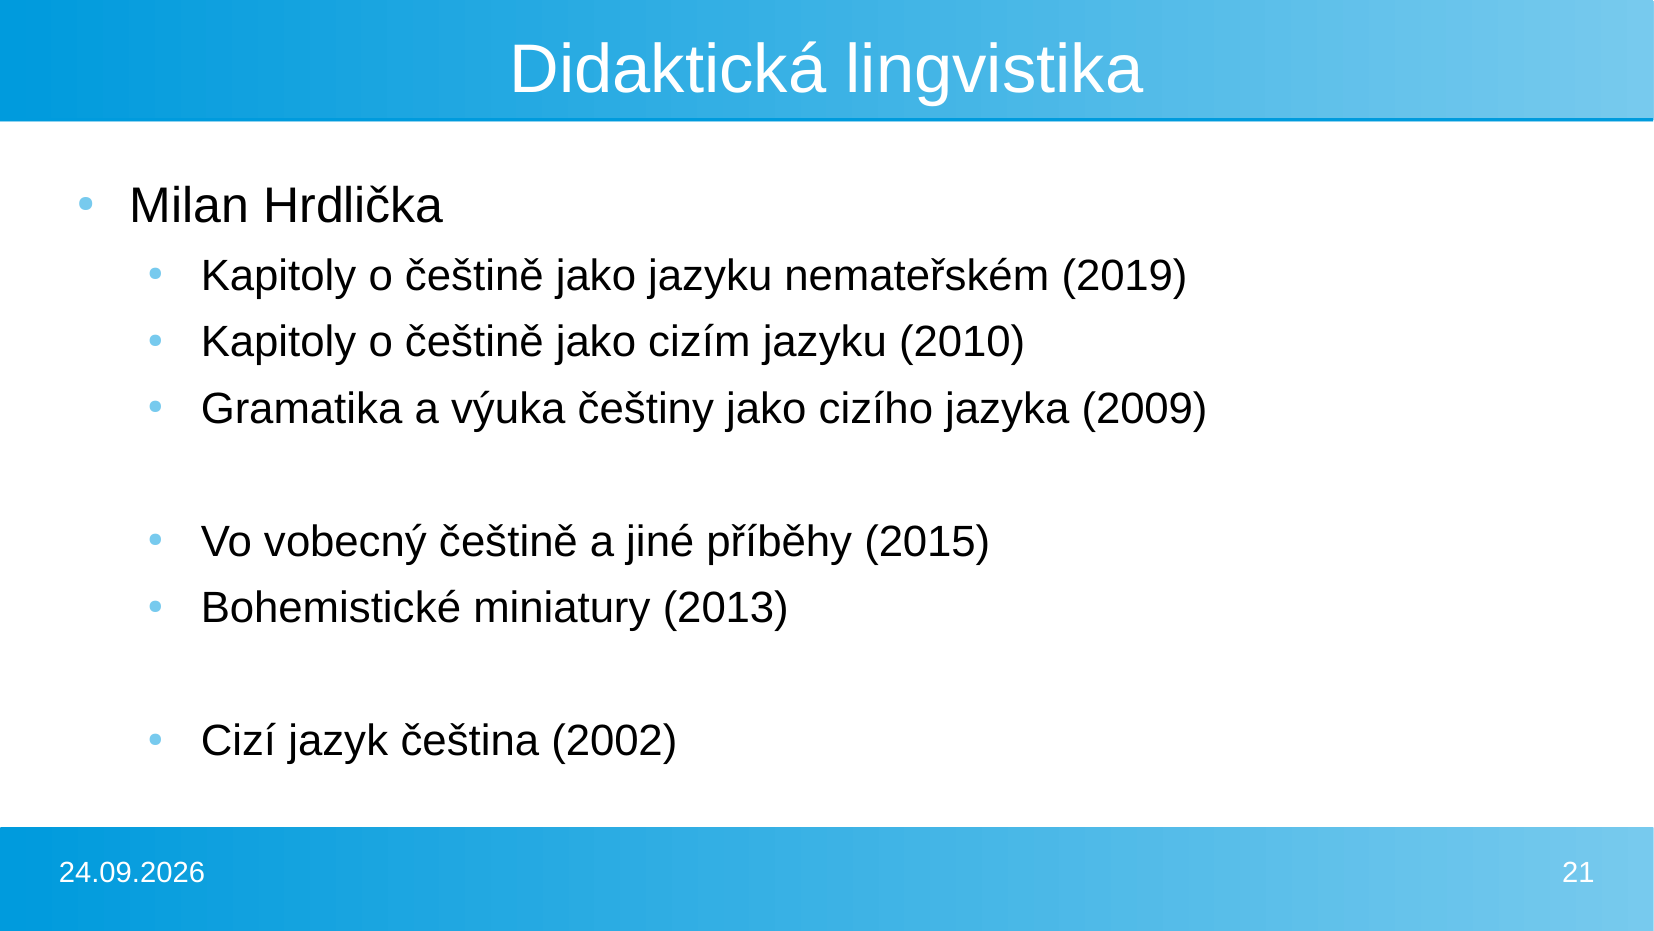

# Didaktická lingvistika
Milan Hrdlička
Kapitoly o češtině jako jazyku nemateřském (2019)
Kapitoly o češtině jako cizím jazyku (2010)
Gramatika a výuka češtiny jako cizího jazyka (2009)
Vo vobecný češtině a jiné příběhy (2015)
Bohemistické miniatury (2013)
Cizí jazyk čeština (2002)
21